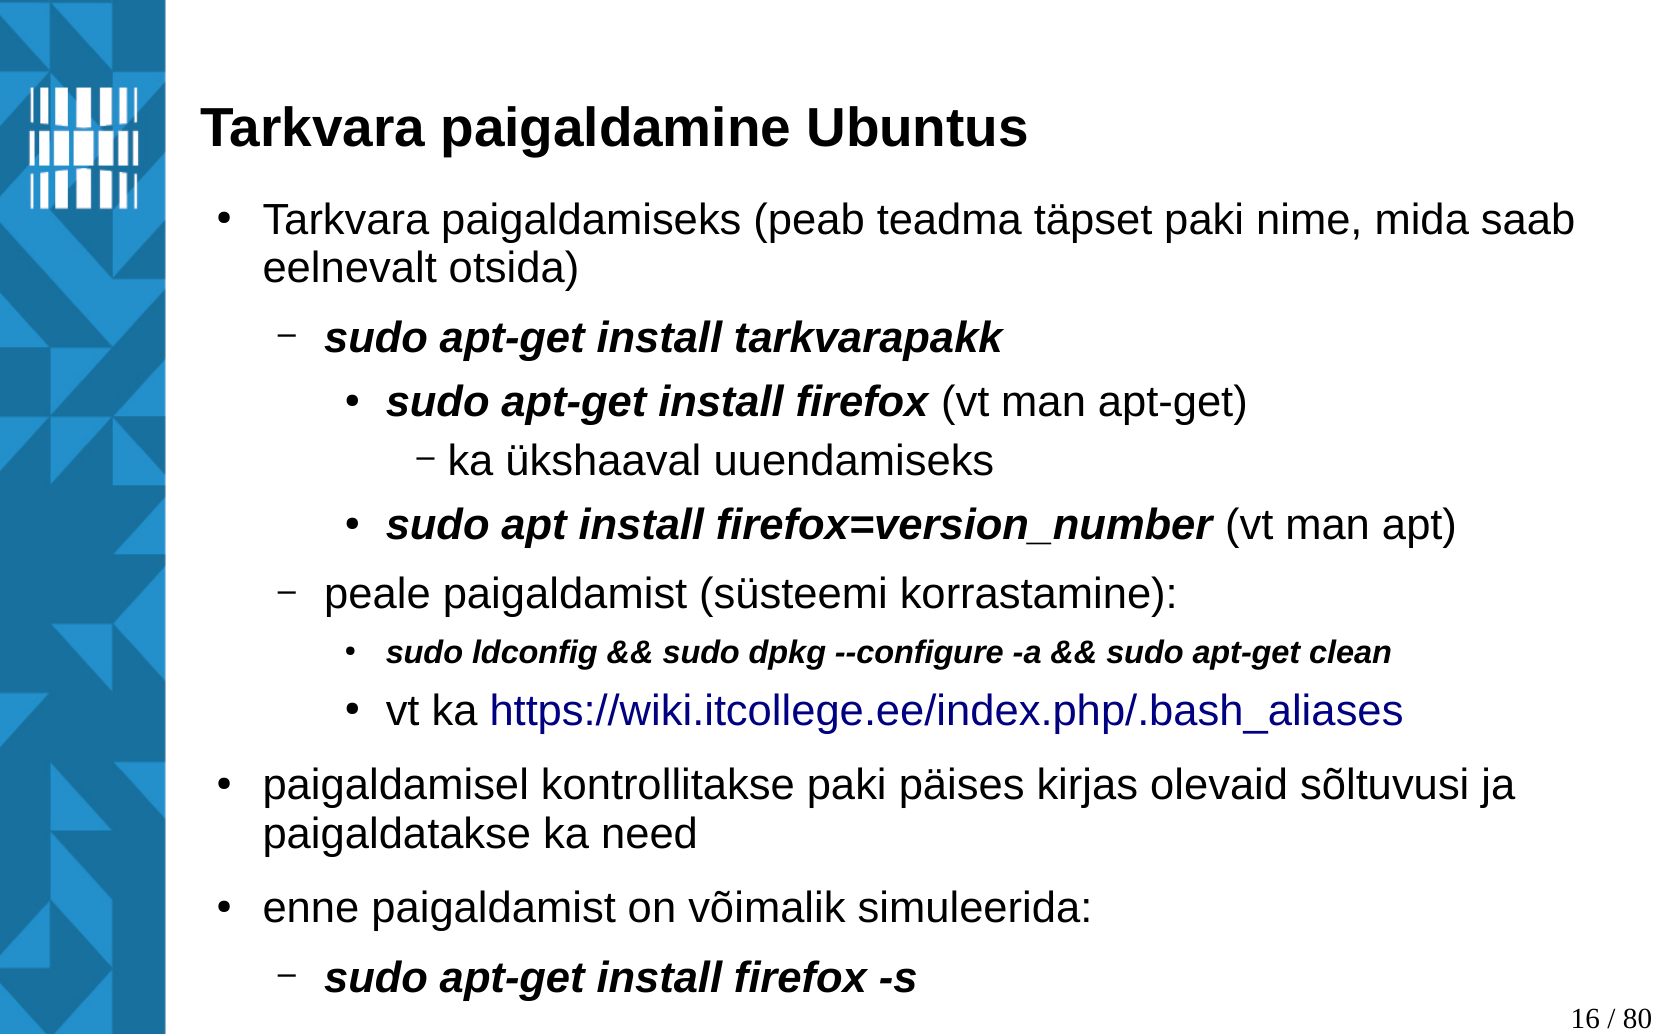

# Tarkvara paigaldamine Ubuntus
Tarkvara paigaldamiseks (peab teadma täpset paki nime, mida saab eelnevalt otsida)
sudo apt-get install tarkvarapakk
sudo apt-get install firefox (vt man apt-get)
ka ükshaaval uuendamiseks
sudo apt install firefox=version_number (vt man apt)
peale paigaldamist (süsteemi korrastamine):
sudo ldconfig && sudo dpkg --configure -a && sudo apt-get clean
vt ka https://wiki.itcollege.ee/index.php/.bash_aliases
paigaldamisel kontrollitakse paki päises kirjas olevaid sõltuvusi ja paigaldatakse ka need
enne paigaldamist on võimalik simuleerida:
sudo apt-get install firefox -s
16